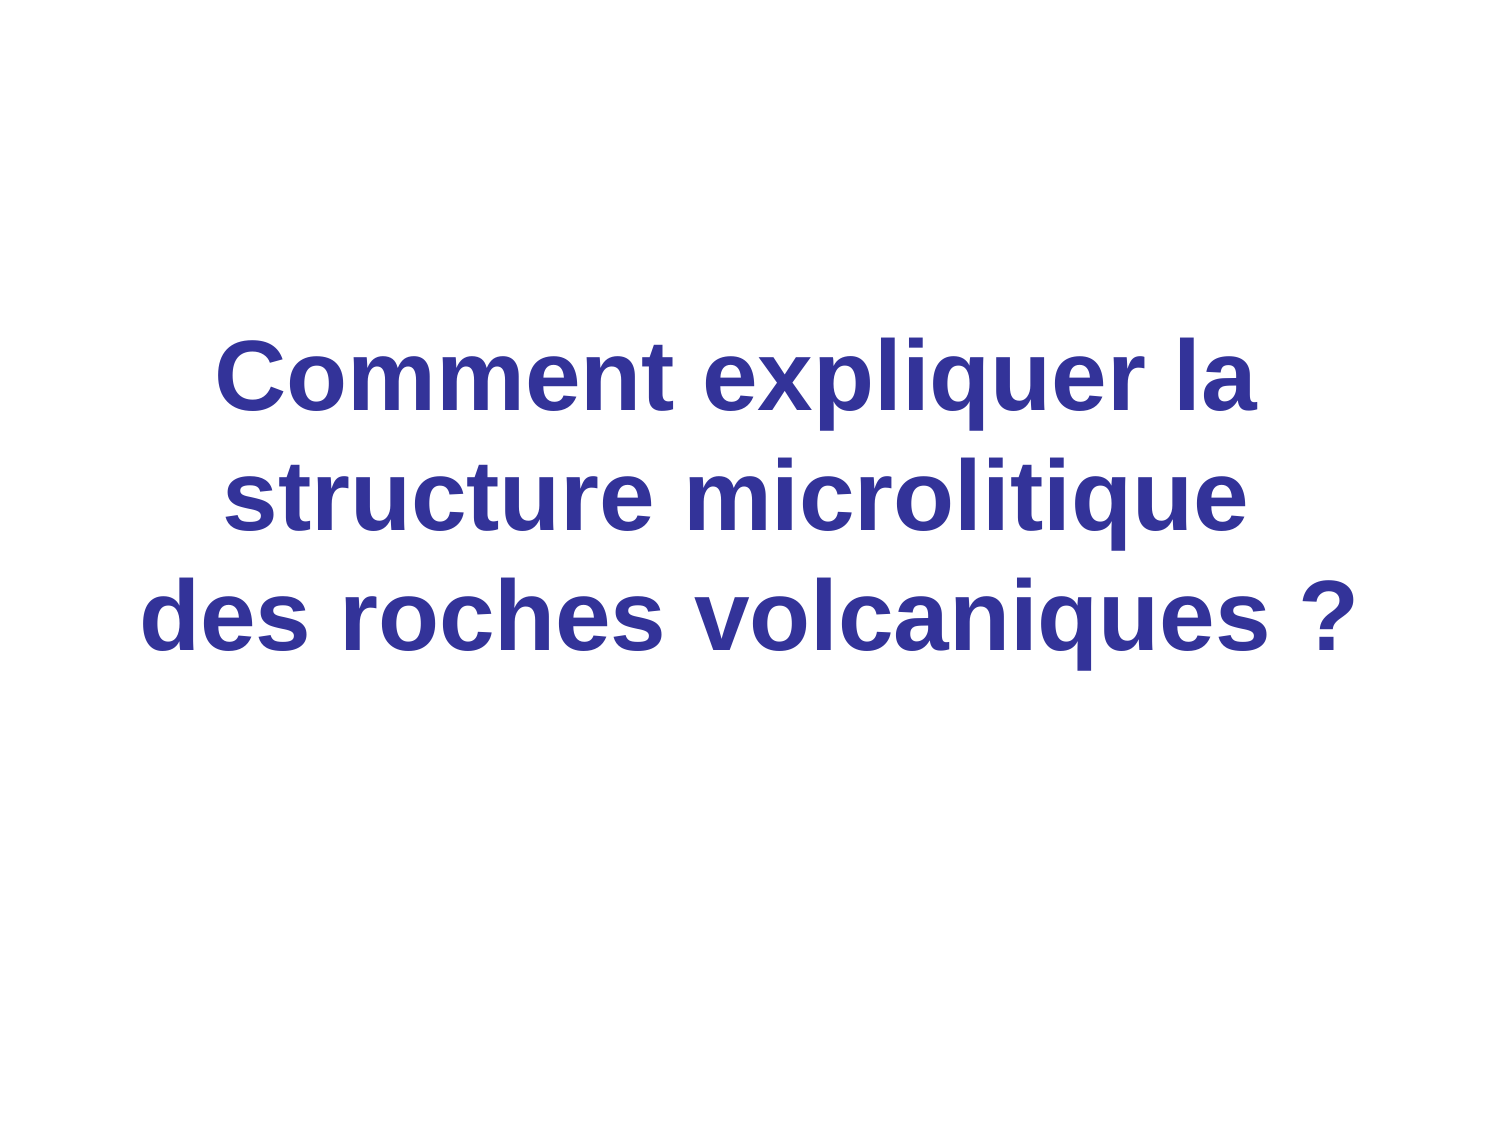

# Comment expliquer la structure microlitique des roches volcaniques ?